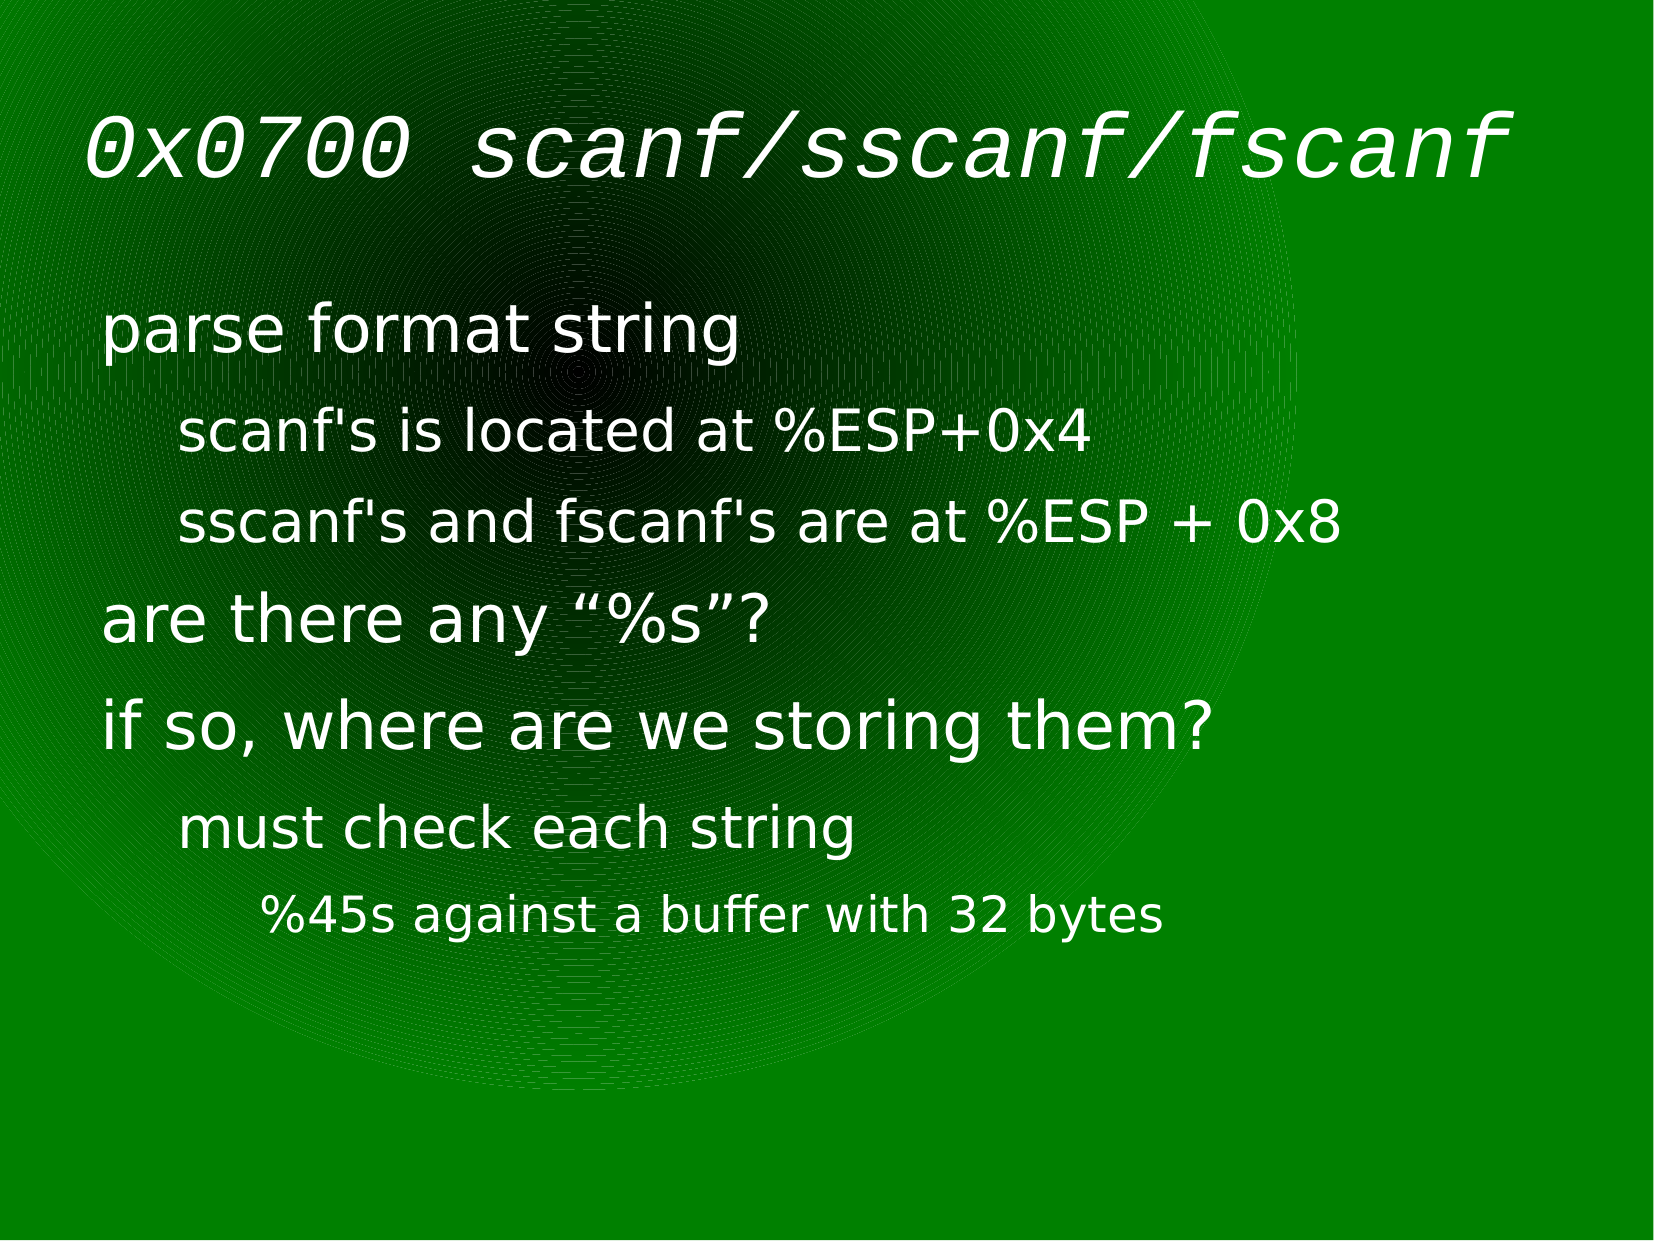

# 0x0700 scanf/sscanf/fscanf
parse format string
scanf's is located at %ESP+0x4
sscanf's and fscanf's are at %ESP + 0x8
are there any “%s”?
if so, where are we storing them?
must check each string
%45s against a buffer with 32 bytes